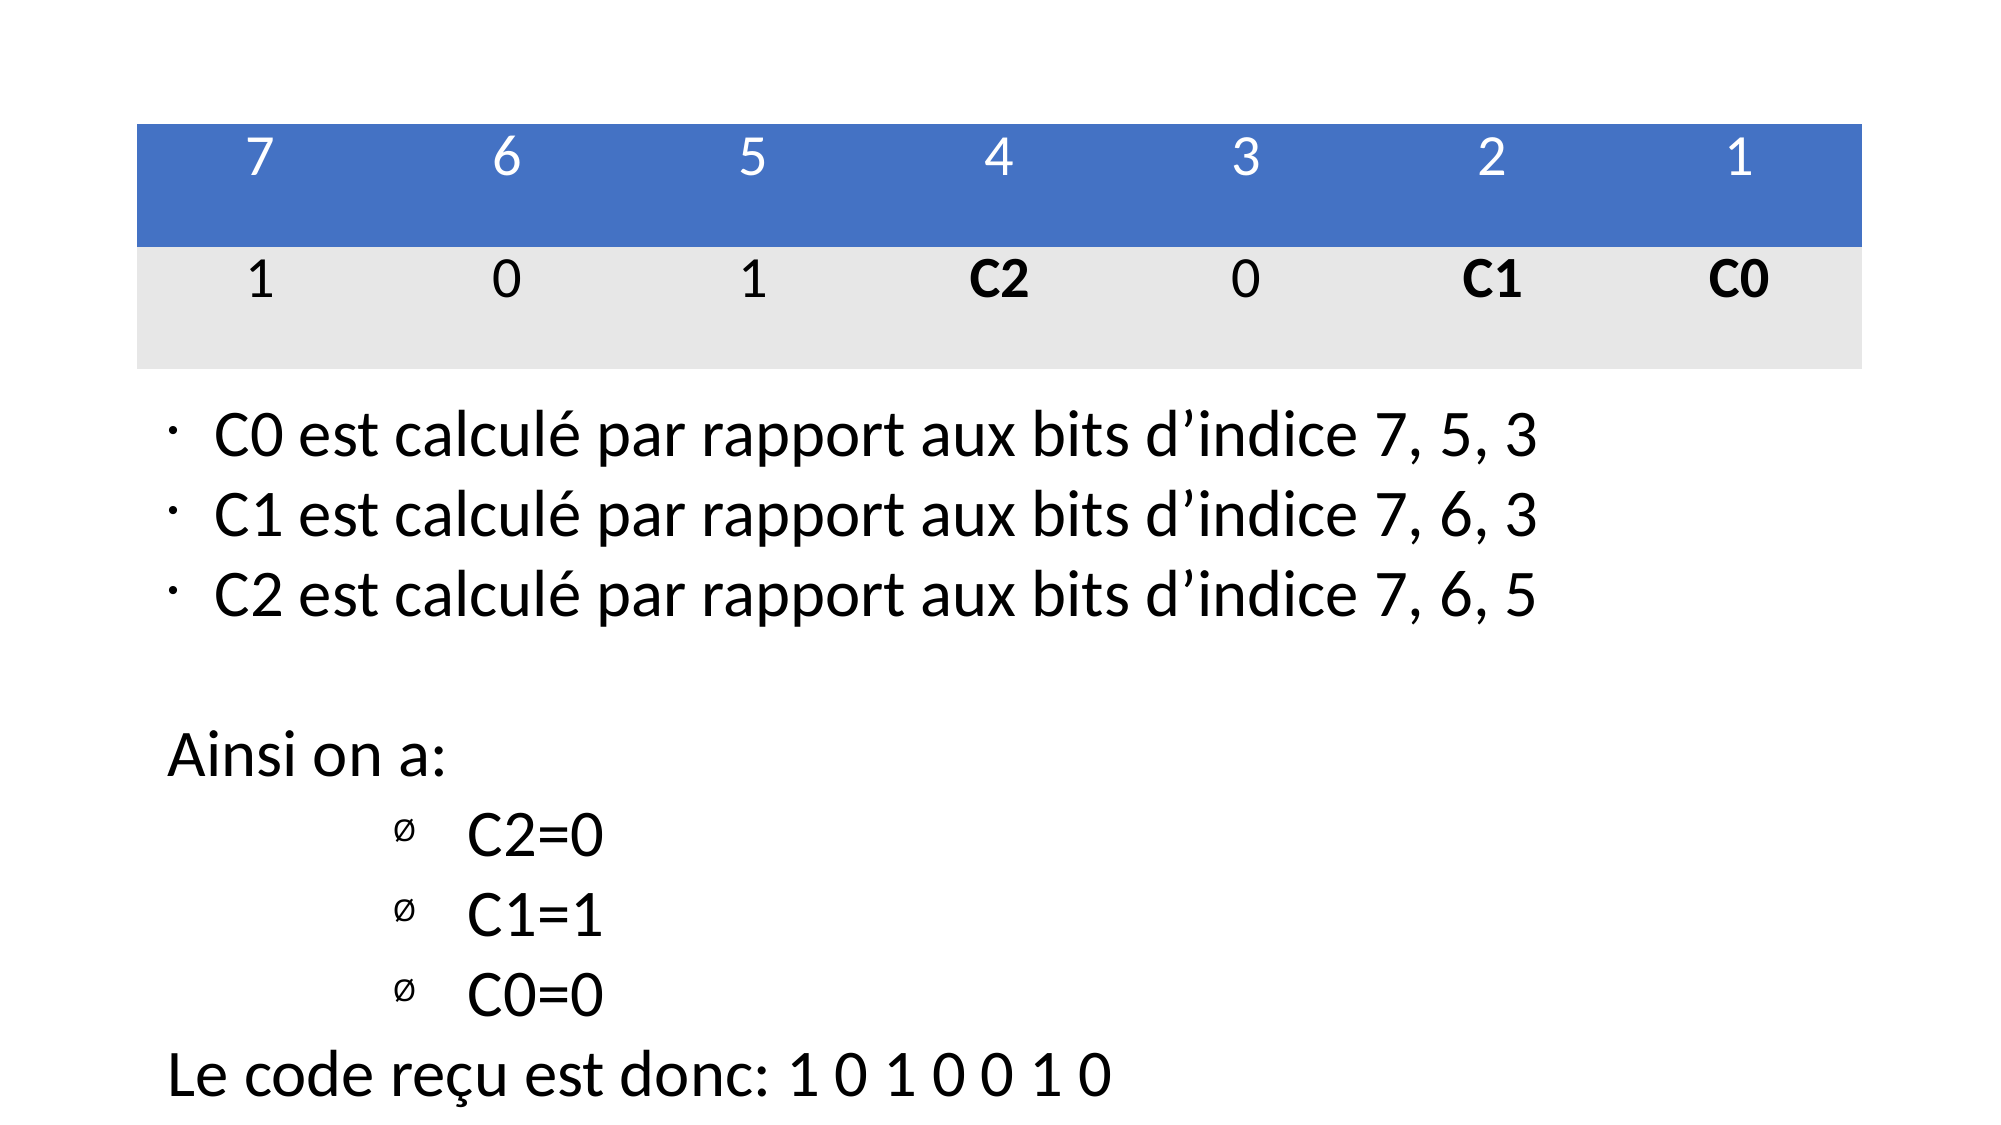

| 7 | 6 | 5 | 4 | 3 | 2 | 1 |
| --- | --- | --- | --- | --- | --- | --- |
| 1 | 0 | 1 | C2 | 0 | C1 | C0 |
C0 est calculé par rapport aux bits d’indice 7, 5, 3
C1 est calculé par rapport aux bits d’indice 7, 6, 3
C2 est calculé par rapport aux bits d’indice 7, 6, 5
Ainsi on a:
C2=0
C1=1
C0=0
Le code reçu est donc: 1 0 1 0 0 1 0
#